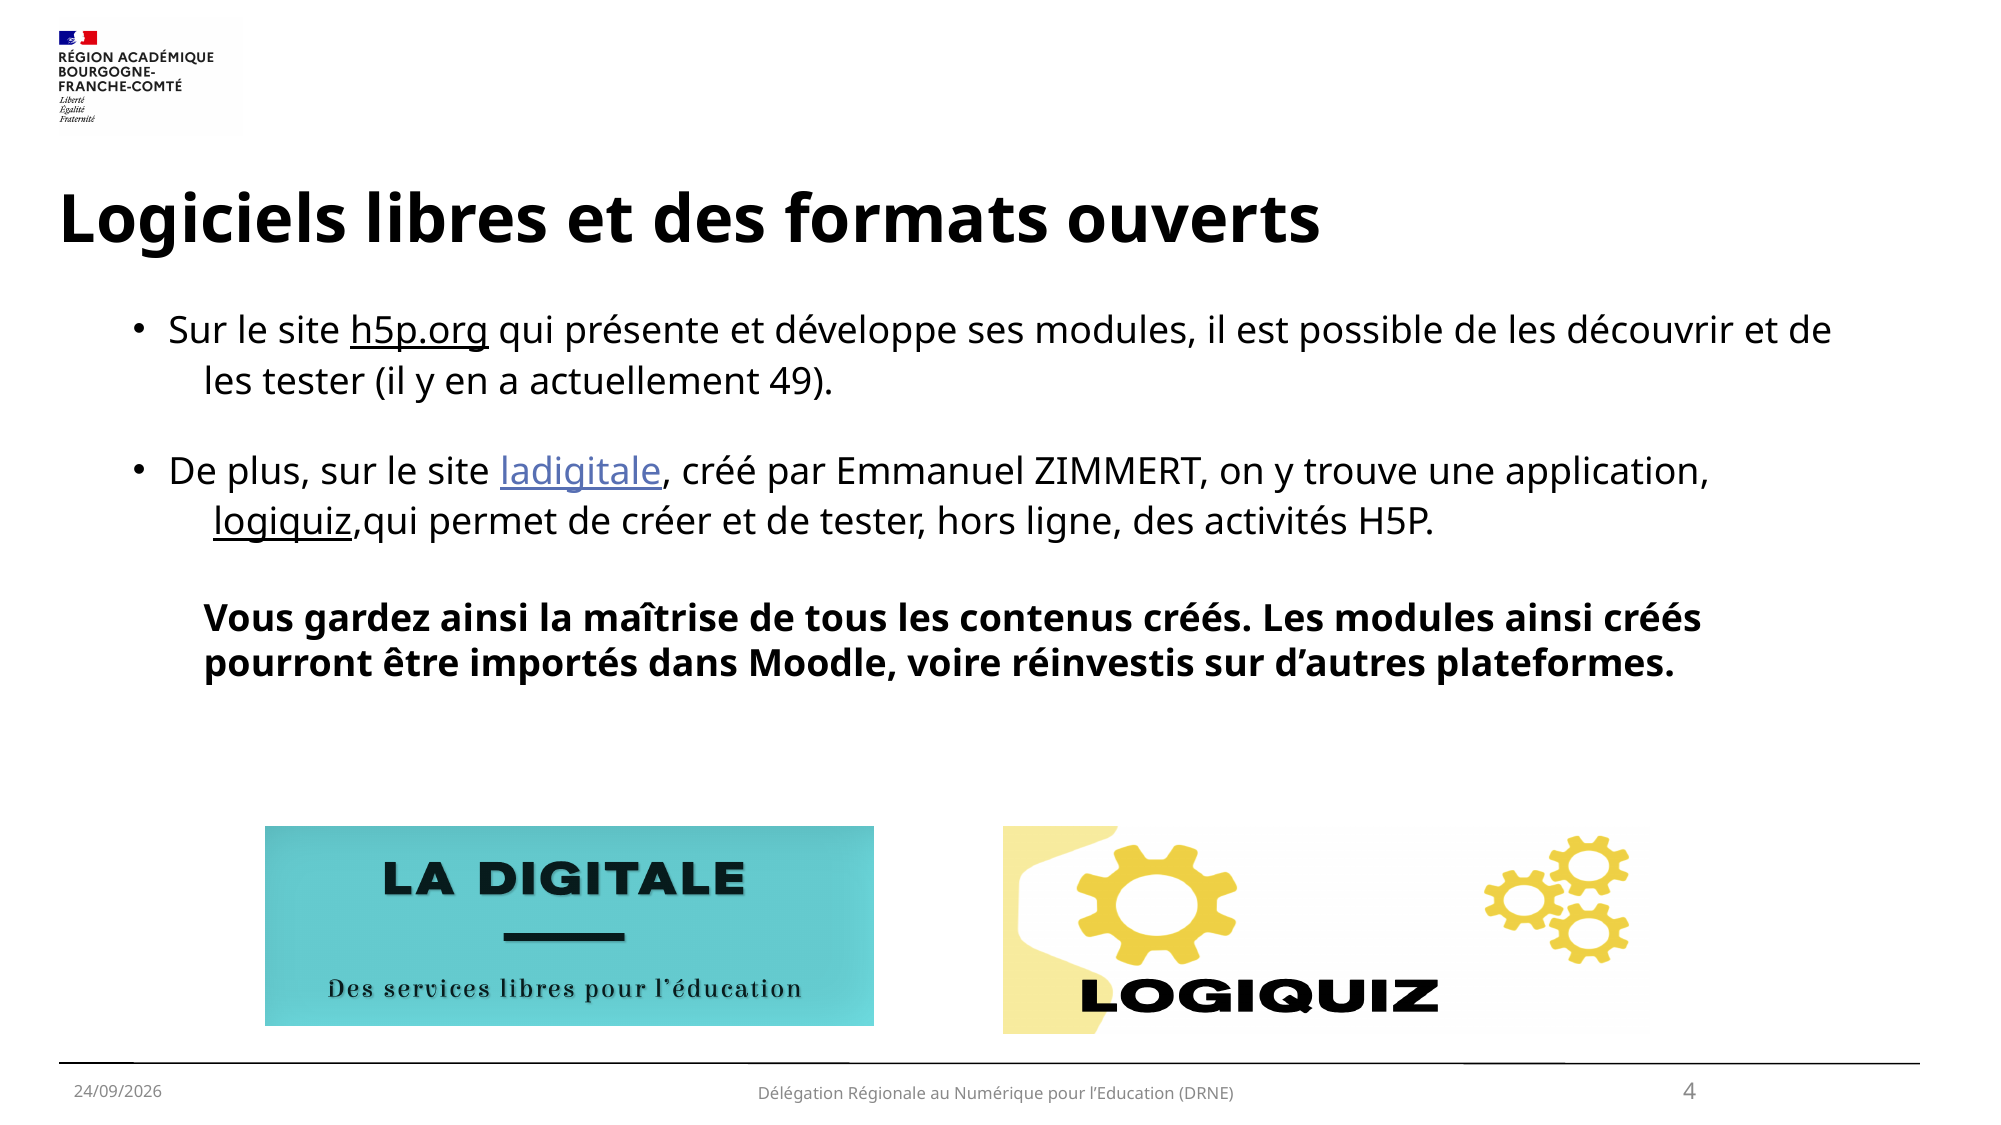

# Logiciels libres et des formats ouverts
Sur le site h5p.org qui présente et développe ses modules, il est possible de les découvrir et de les tester (il y en a actuellement 49).
De plus, sur le site ladigitale, créé par Emmanuel ZIMMERT, on y trouve une application,
 logiquiz,qui permet de créer et de tester, hors ligne, des activités H5P.
Vous gardez ainsi la maîtrise de tous les contenus créés. Les modules ainsi créés pourront être importés dans Moodle, voire réinvestis sur d’autres plateformes.
Délégation Régionale au Numérique pour l’Education (DRNE)